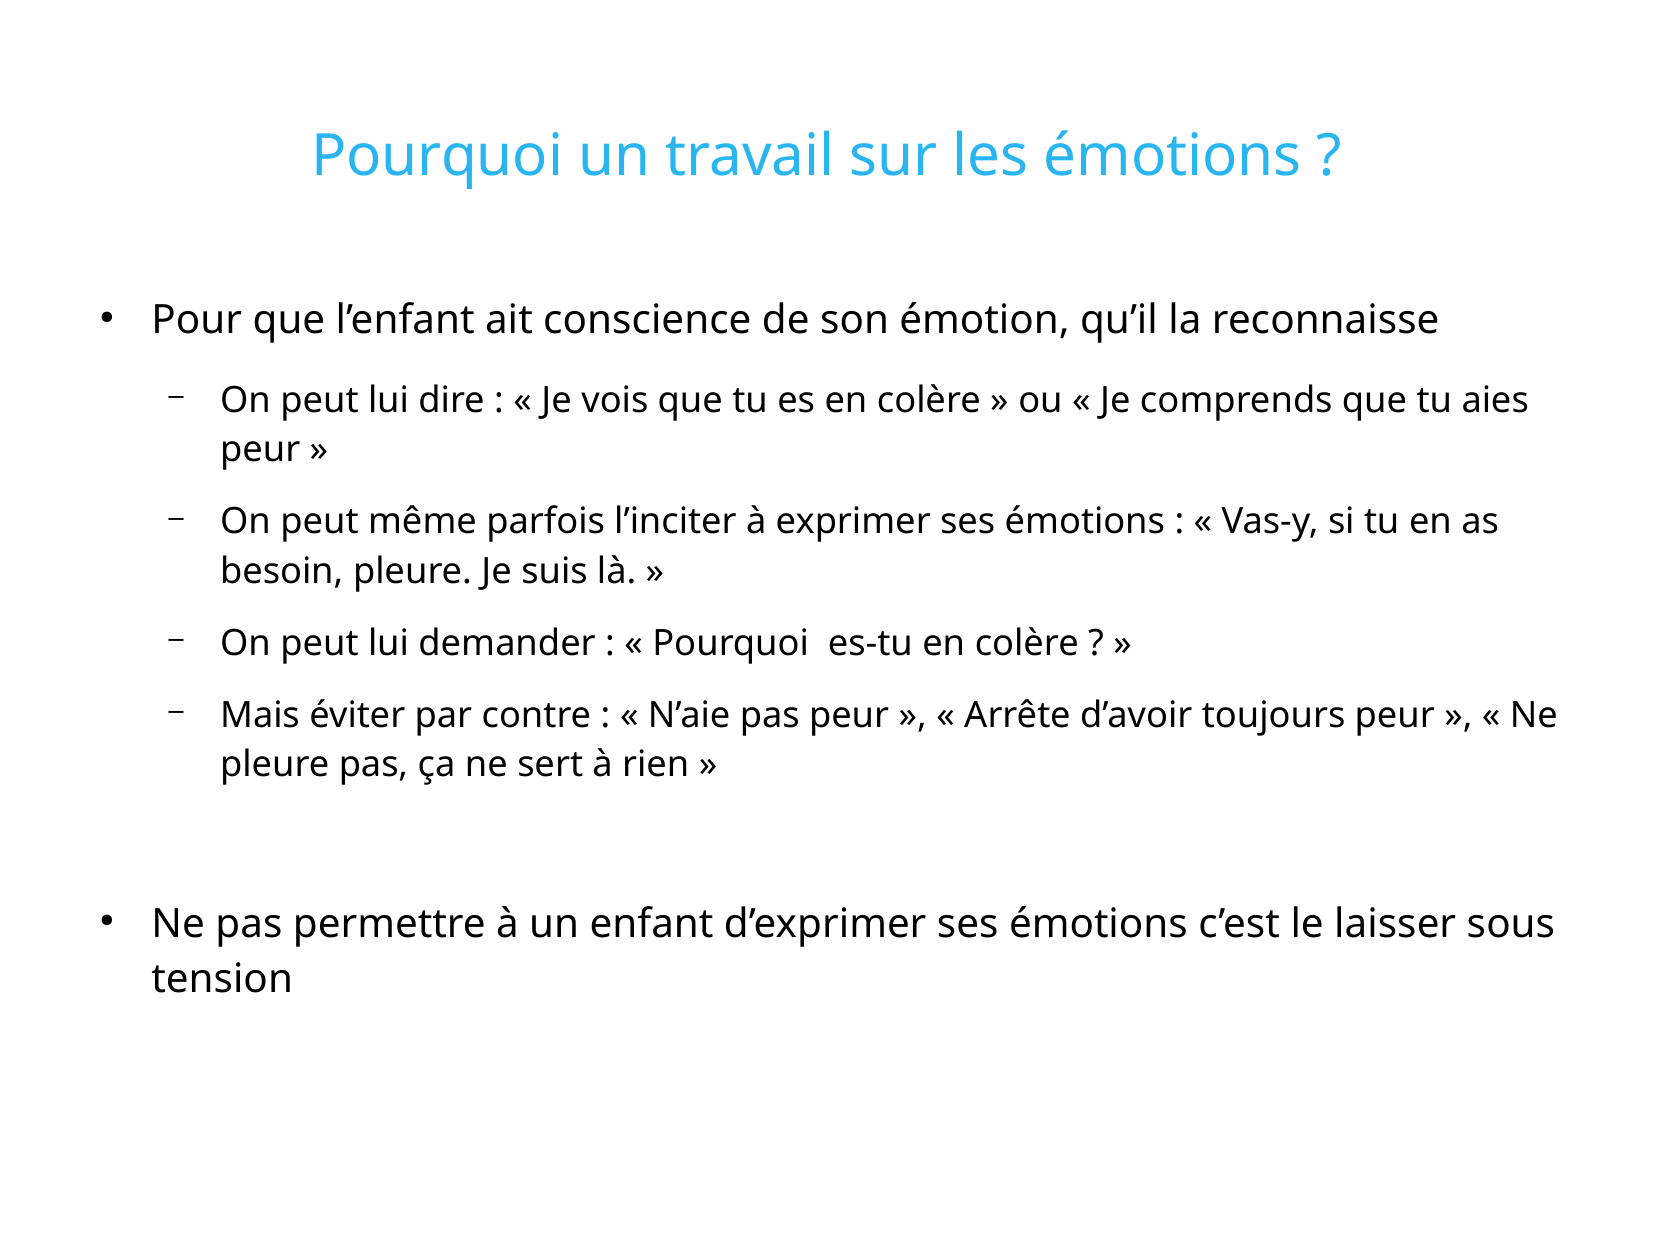

# Pourquoi un travail sur les émotions ?
Pour que l’enfant ait conscience de son émotion, qu’il la reconnaisse
On peut lui dire : « Je vois que tu es en colère » ou « Je comprends que tu aies peur »
On peut même parfois l’inciter à exprimer ses émotions : « Vas-y, si tu en as besoin, pleure. Je suis là. »
On peut lui demander : « Pourquoi es-tu en colère ? »
Mais éviter par contre : « N’aie pas peur », « Arrête d’avoir toujours peur », « Ne pleure pas, ça ne sert à rien »
Ne pas permettre à un enfant d’exprimer ses émotions c’est le laisser sous tension